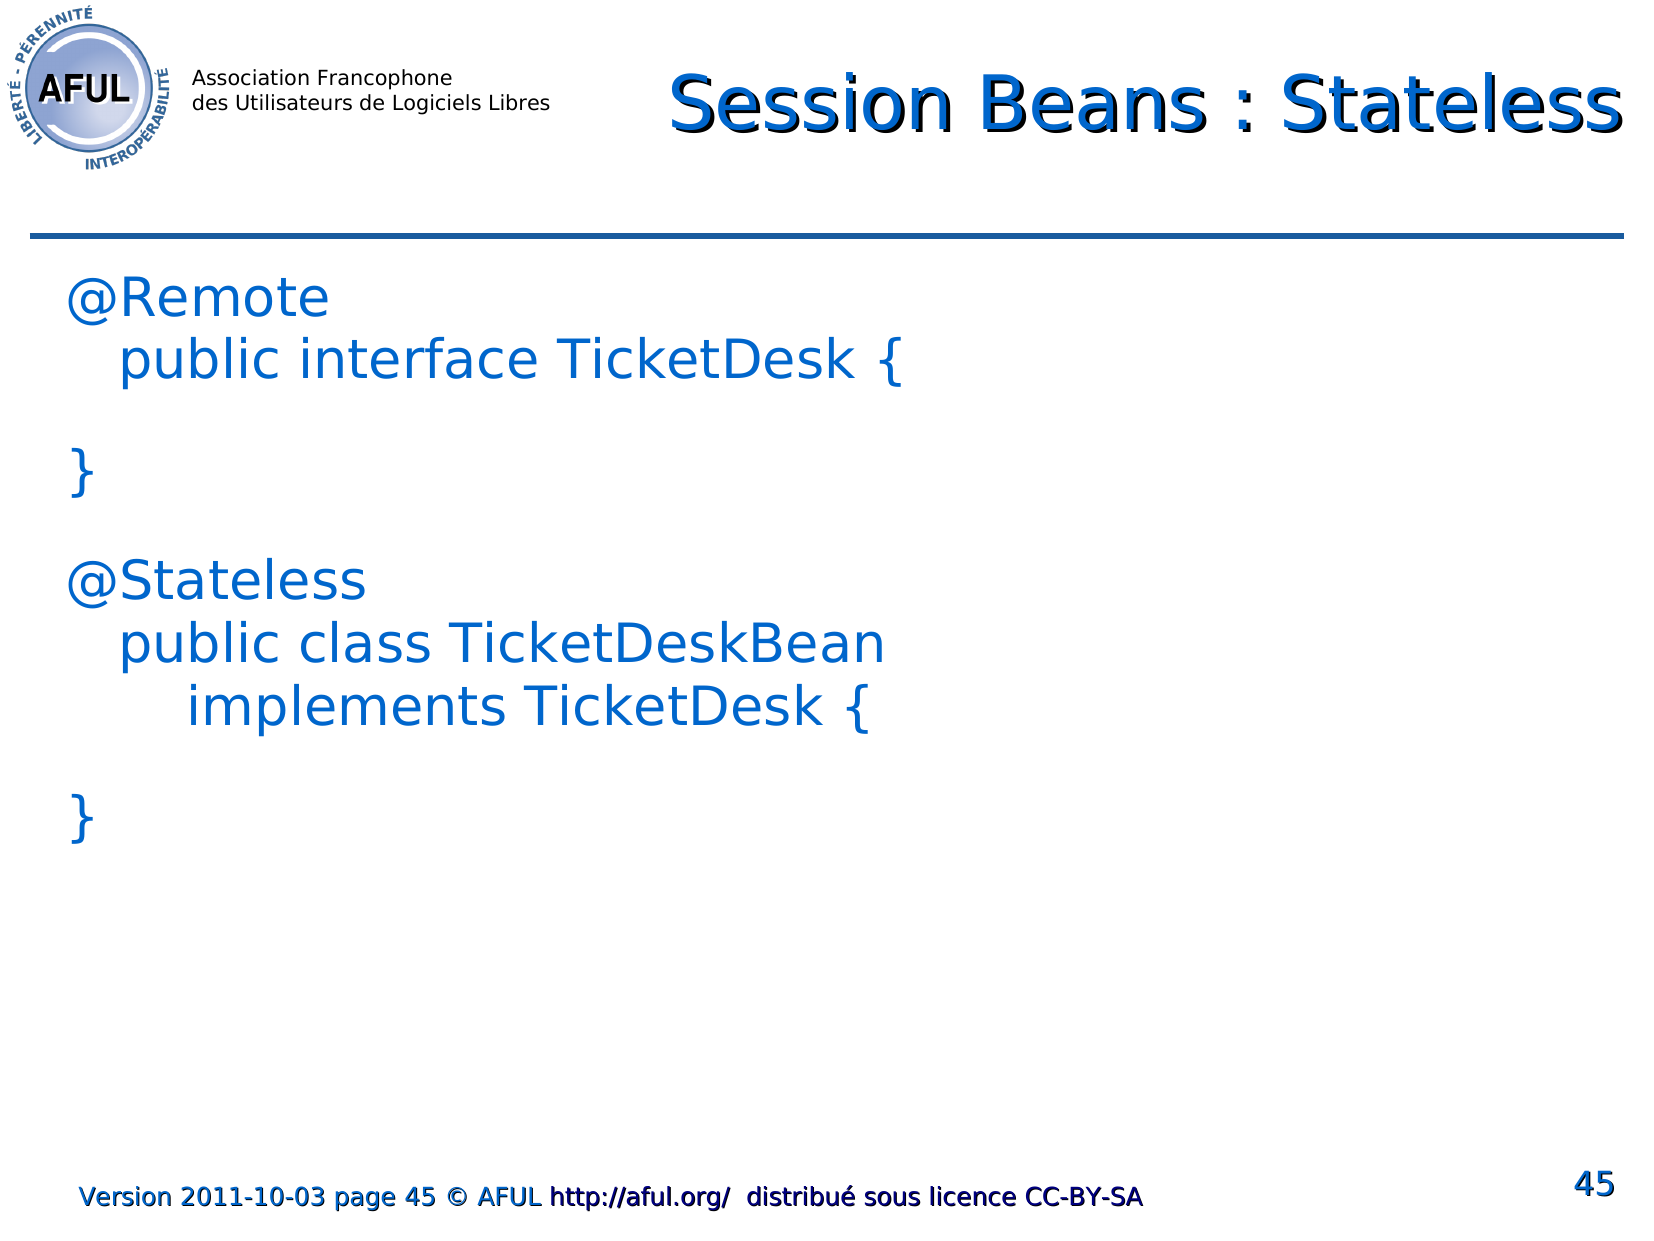

# Session Beans : Stateless
@Remote
public interface TicketDesk {
}
@Stateless
public class TicketDeskBean
 implements TicketDesk {
}